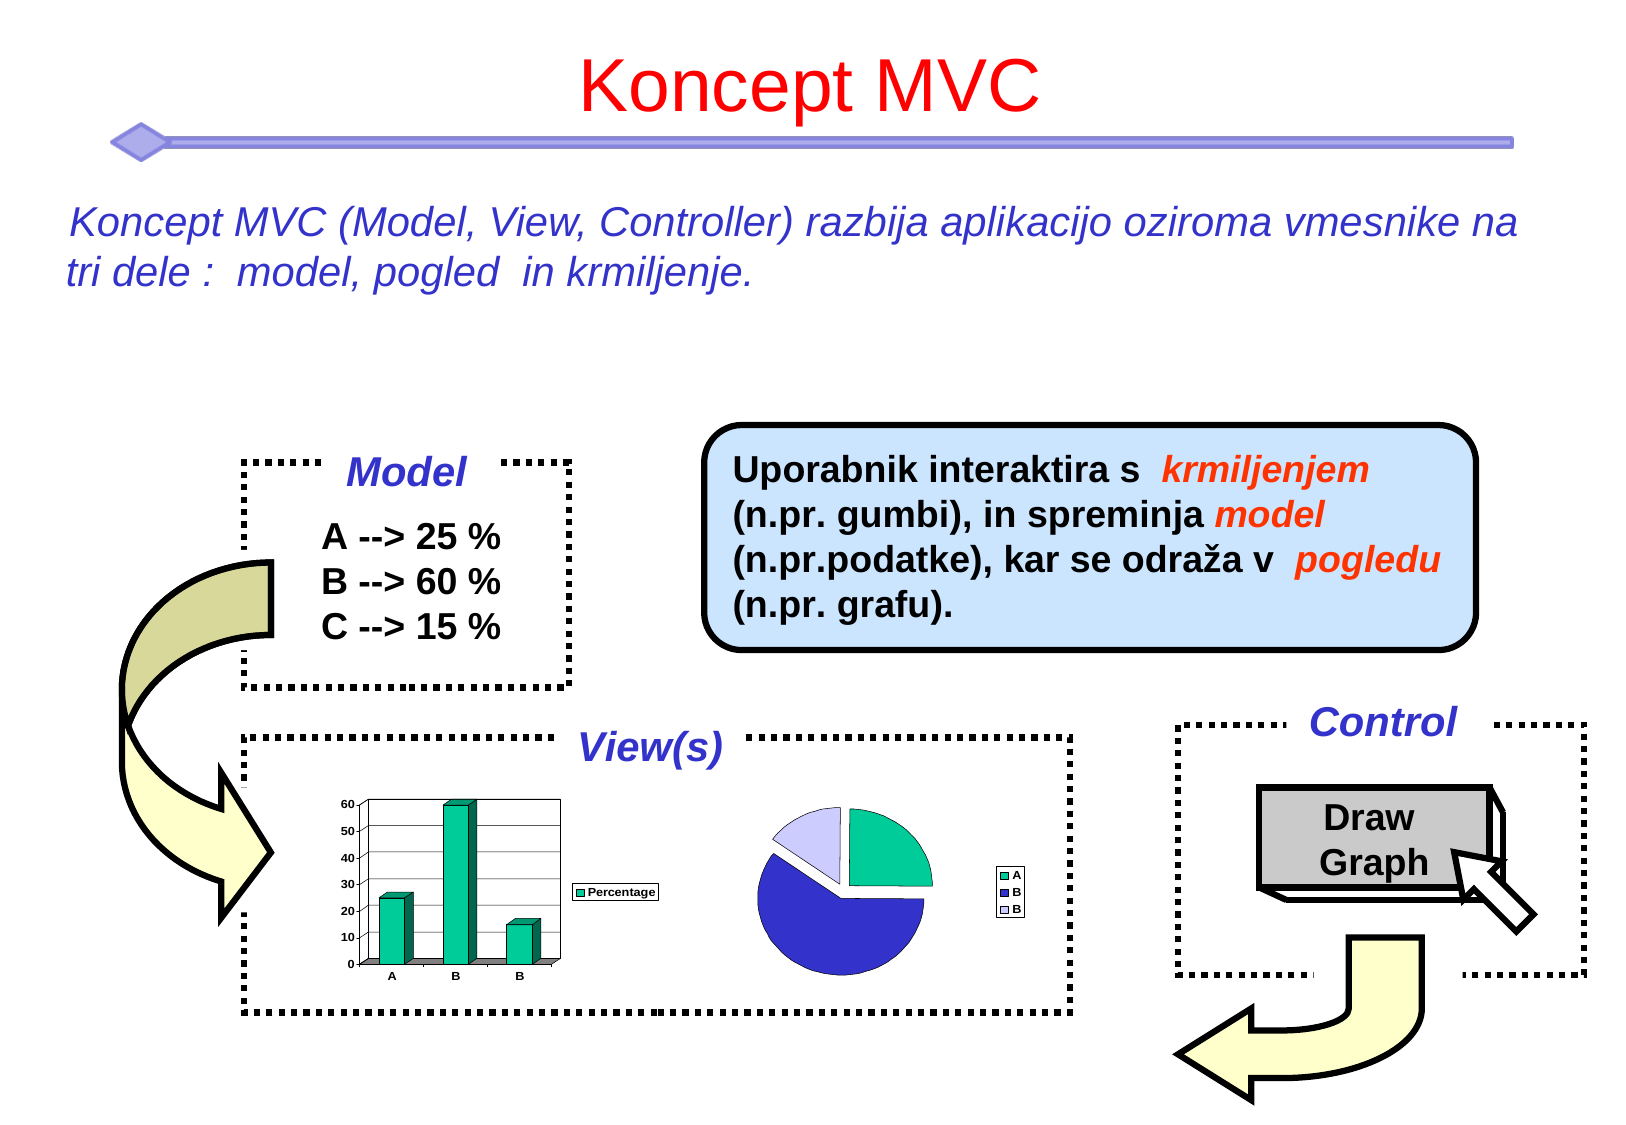

Koncept MVC
# Koncept MVC (Model, View, Controller) razbija aplikacijo oziroma vmesnike na tri dele : model, pogled in krmiljenje.
Model
A --> 25 %
B --> 60 %
C --> 15 %
Uporabnik interaktira s krmiljenjem (n.pr. gumbi), in spreminja model (n.pr.podatke), kar se odraža v pogledu (n.pr. grafu).
Control
View(s)
Draw
Graph